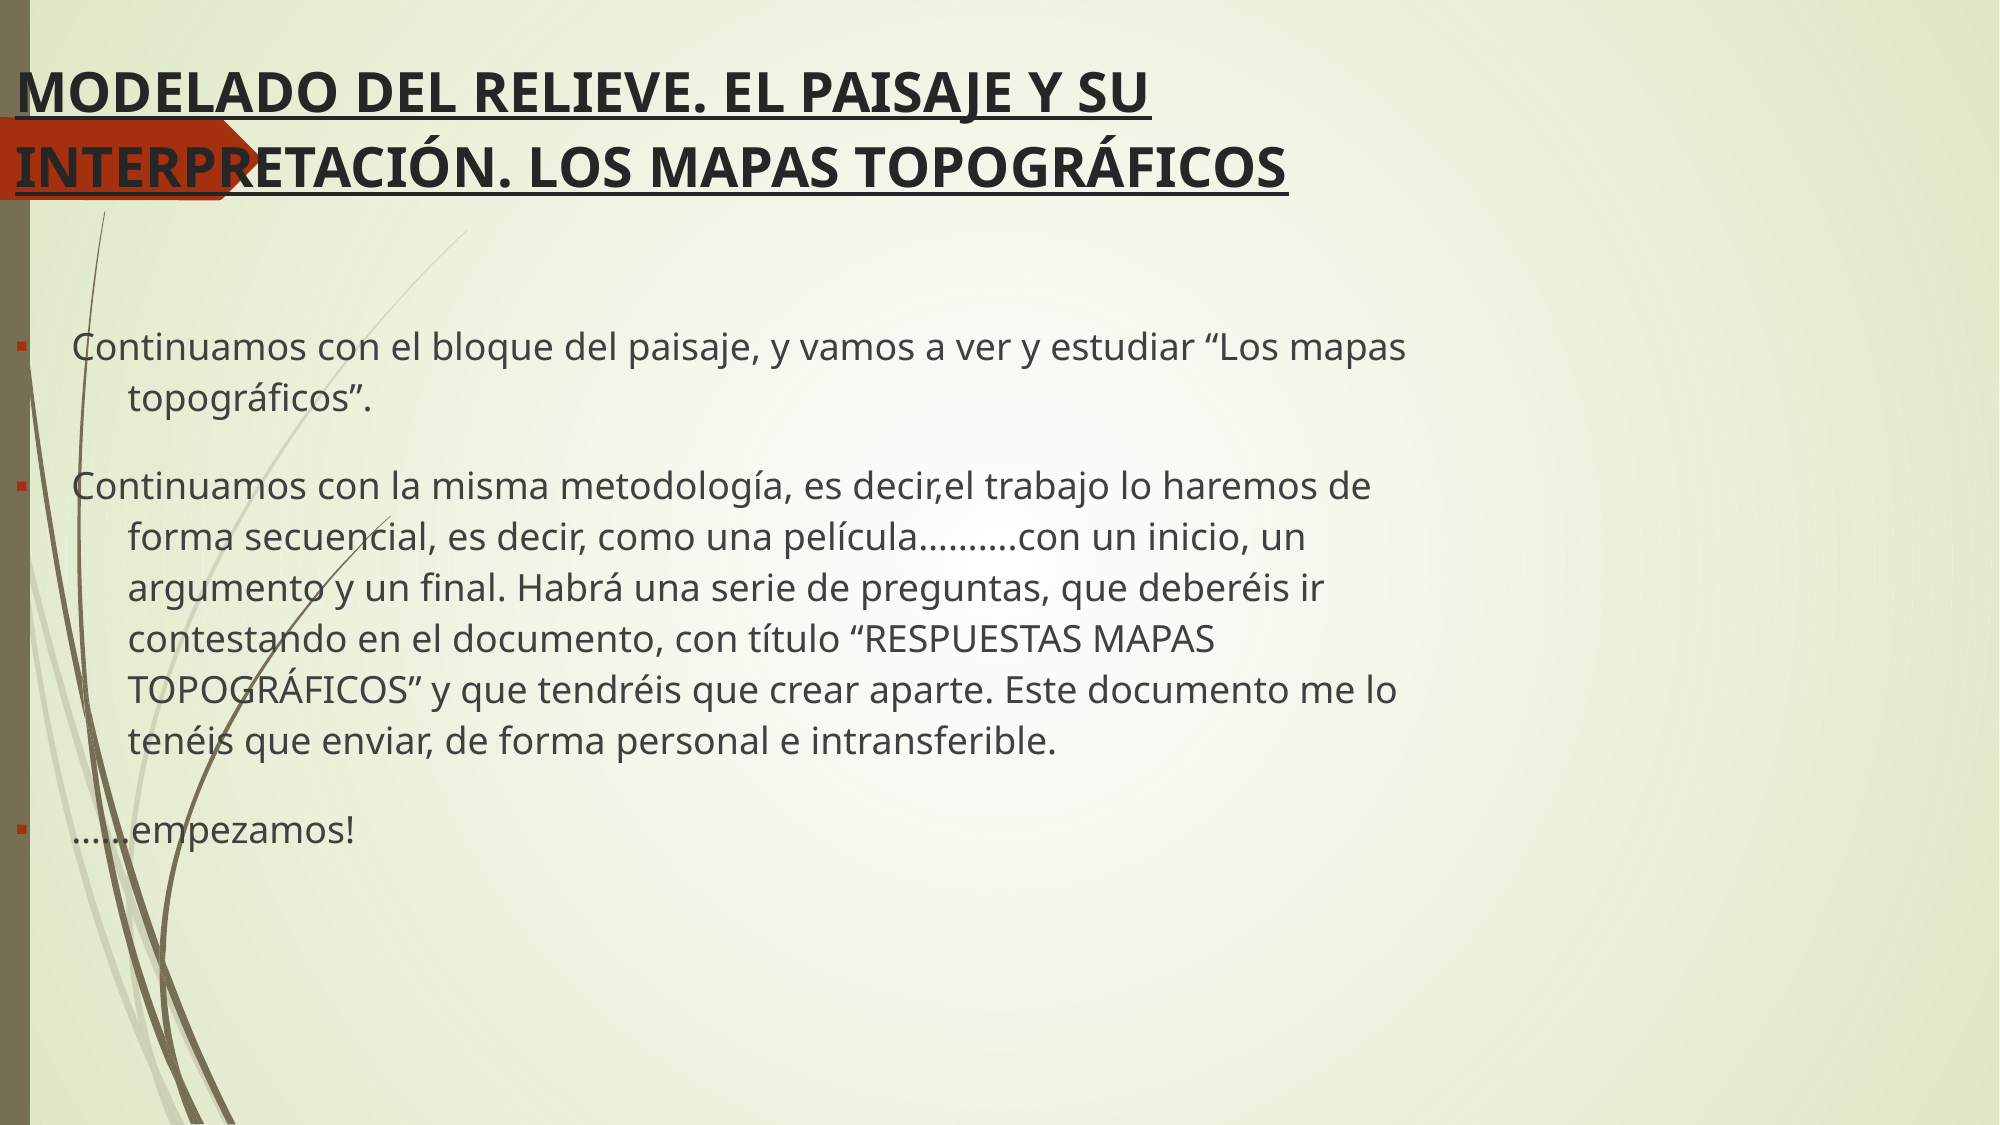

# MODELADO DEL RELIEVE. EL PAISAJE Y SU INTERPRETACIÓN. LOS MAPAS TOPOGRÁFICOS
Continuamos con el bloque del paisaje, y vamos a ver y estudiar “Los mapas topográficos”.
Continuamos con la misma metodología, es decir,el trabajo lo haremos de forma secuencial, es decir, como una película……….con un inicio, un argumento y un final. Habrá una serie de preguntas, que deberéis ir contestando en el documento, con título “RESPUESTAS MAPAS TOPOGRÁFICOS” y que tendréis que crear aparte. Este documento me lo tenéis que enviar, de forma personal e intransferible.
……empezamos!